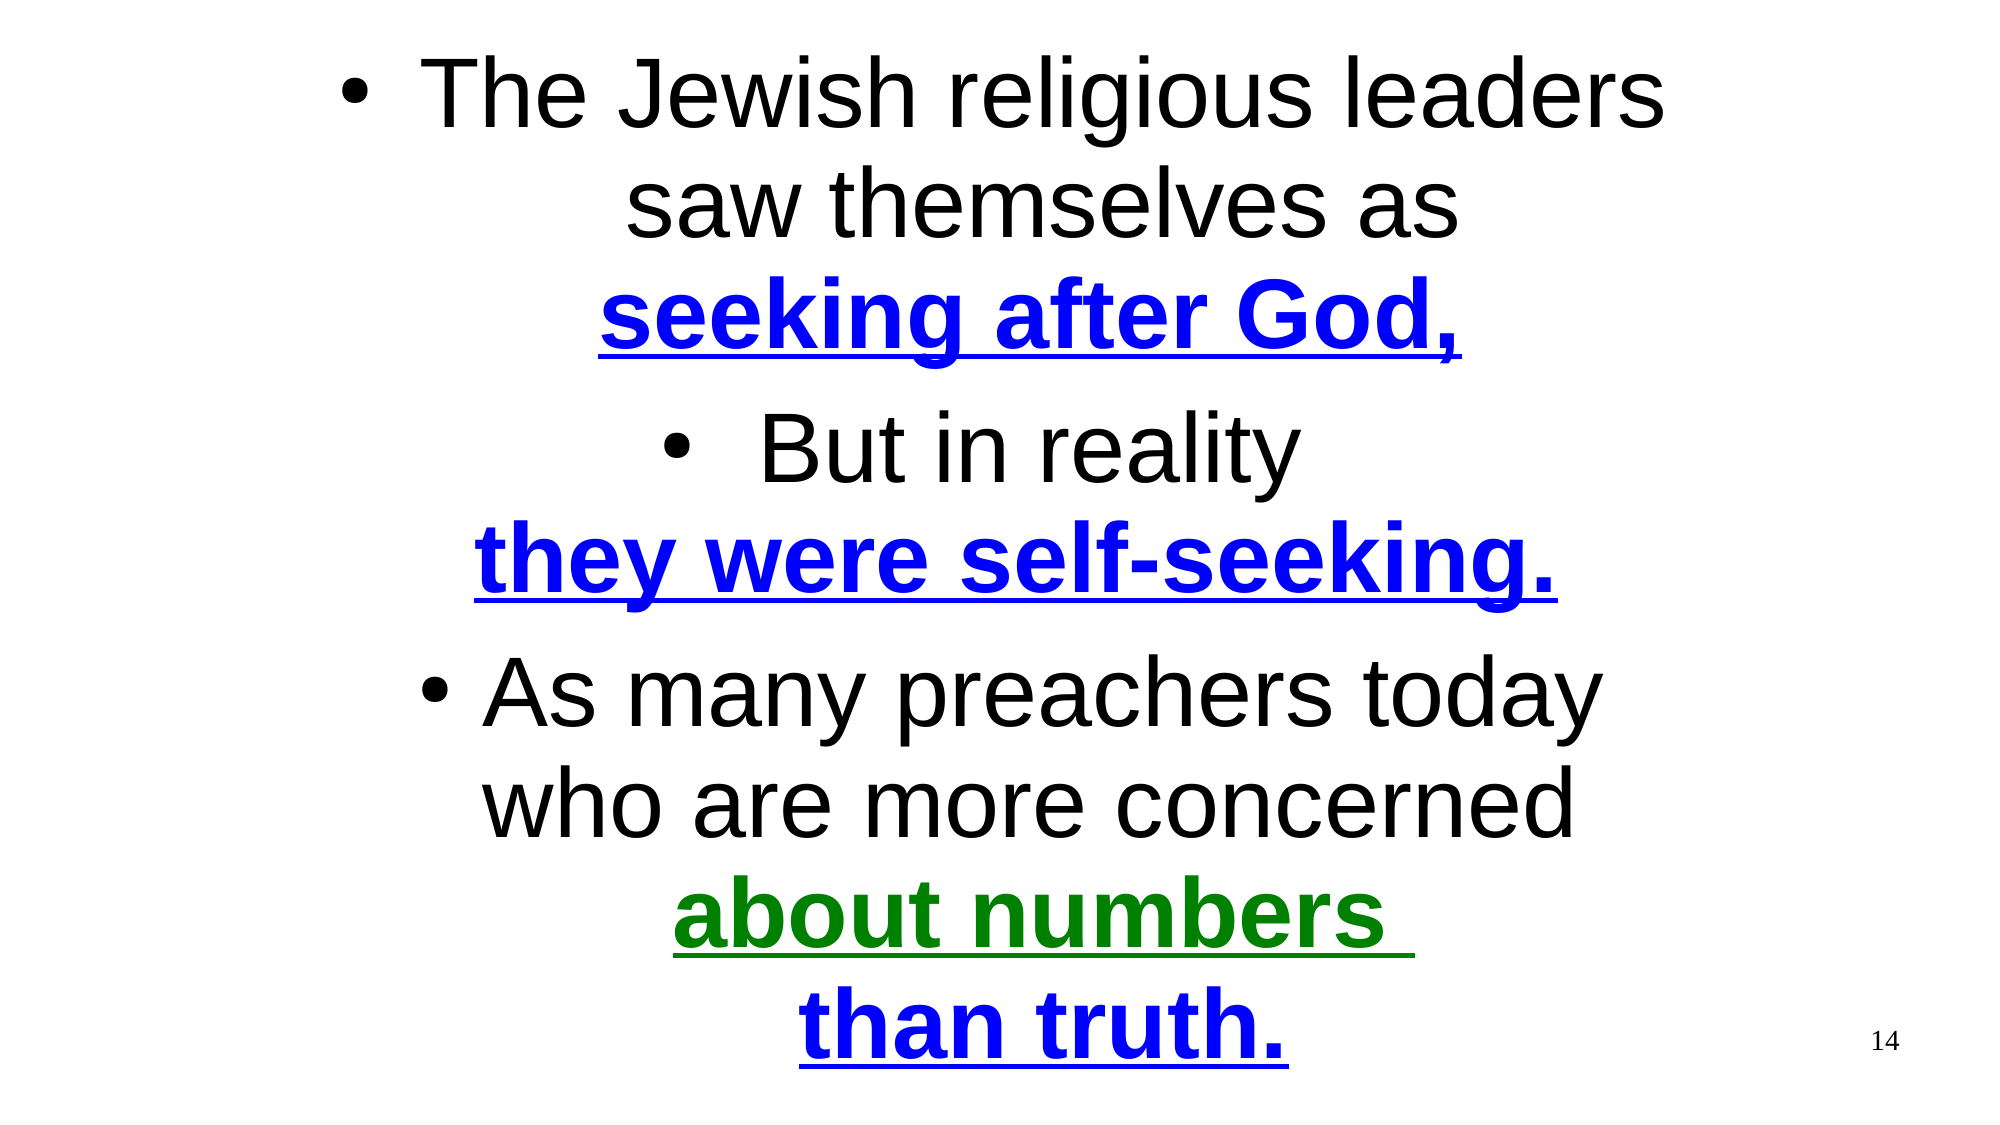

# The Jewish religious leaders saw themselves as seeking after God,
But in reality
they were self-seeking.
As many preachers today
who are more concerned
about numbers
than truth.
14